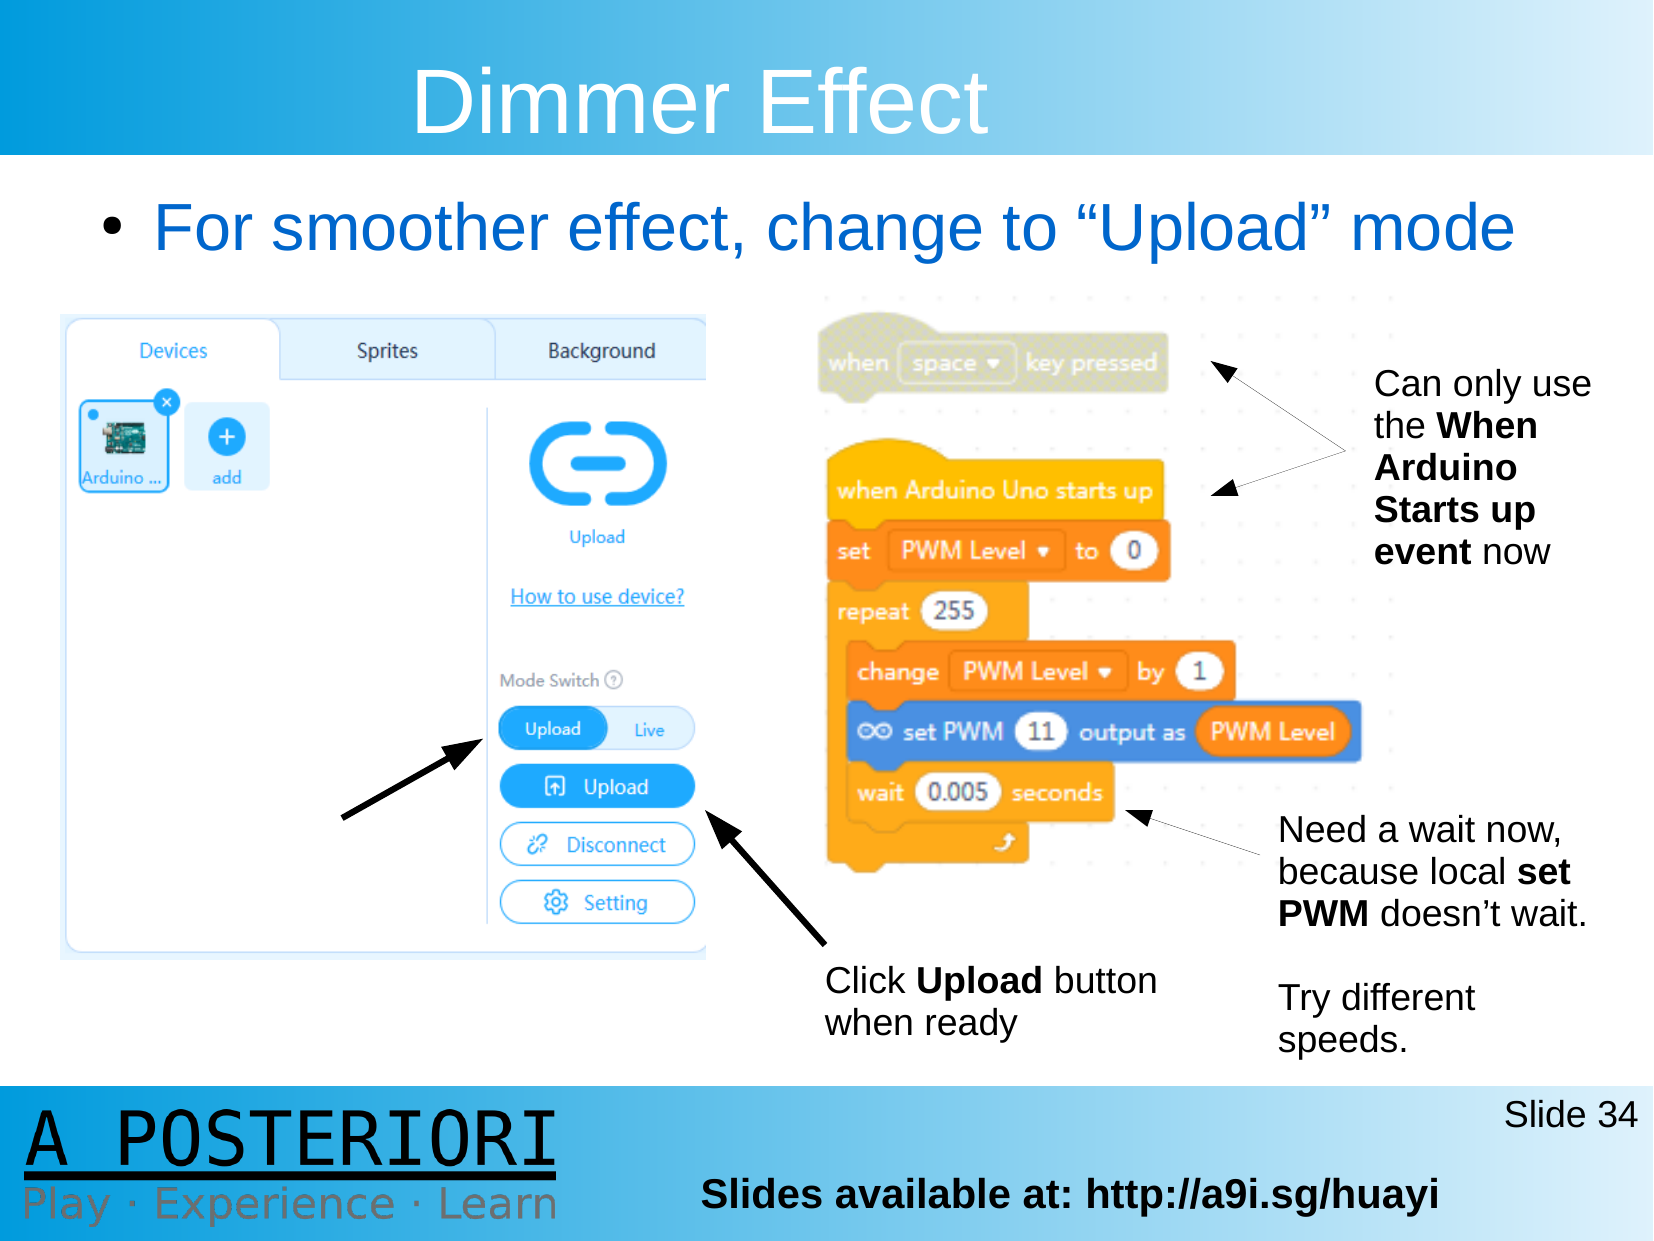

# Dimmer Effect
For smoother effect, change to “Upload” mode
Can only use the When Arduino Starts up event now
Need a wait now, because local set PWM doesn’t wait.
Try different speeds.
Click Upload button when ready